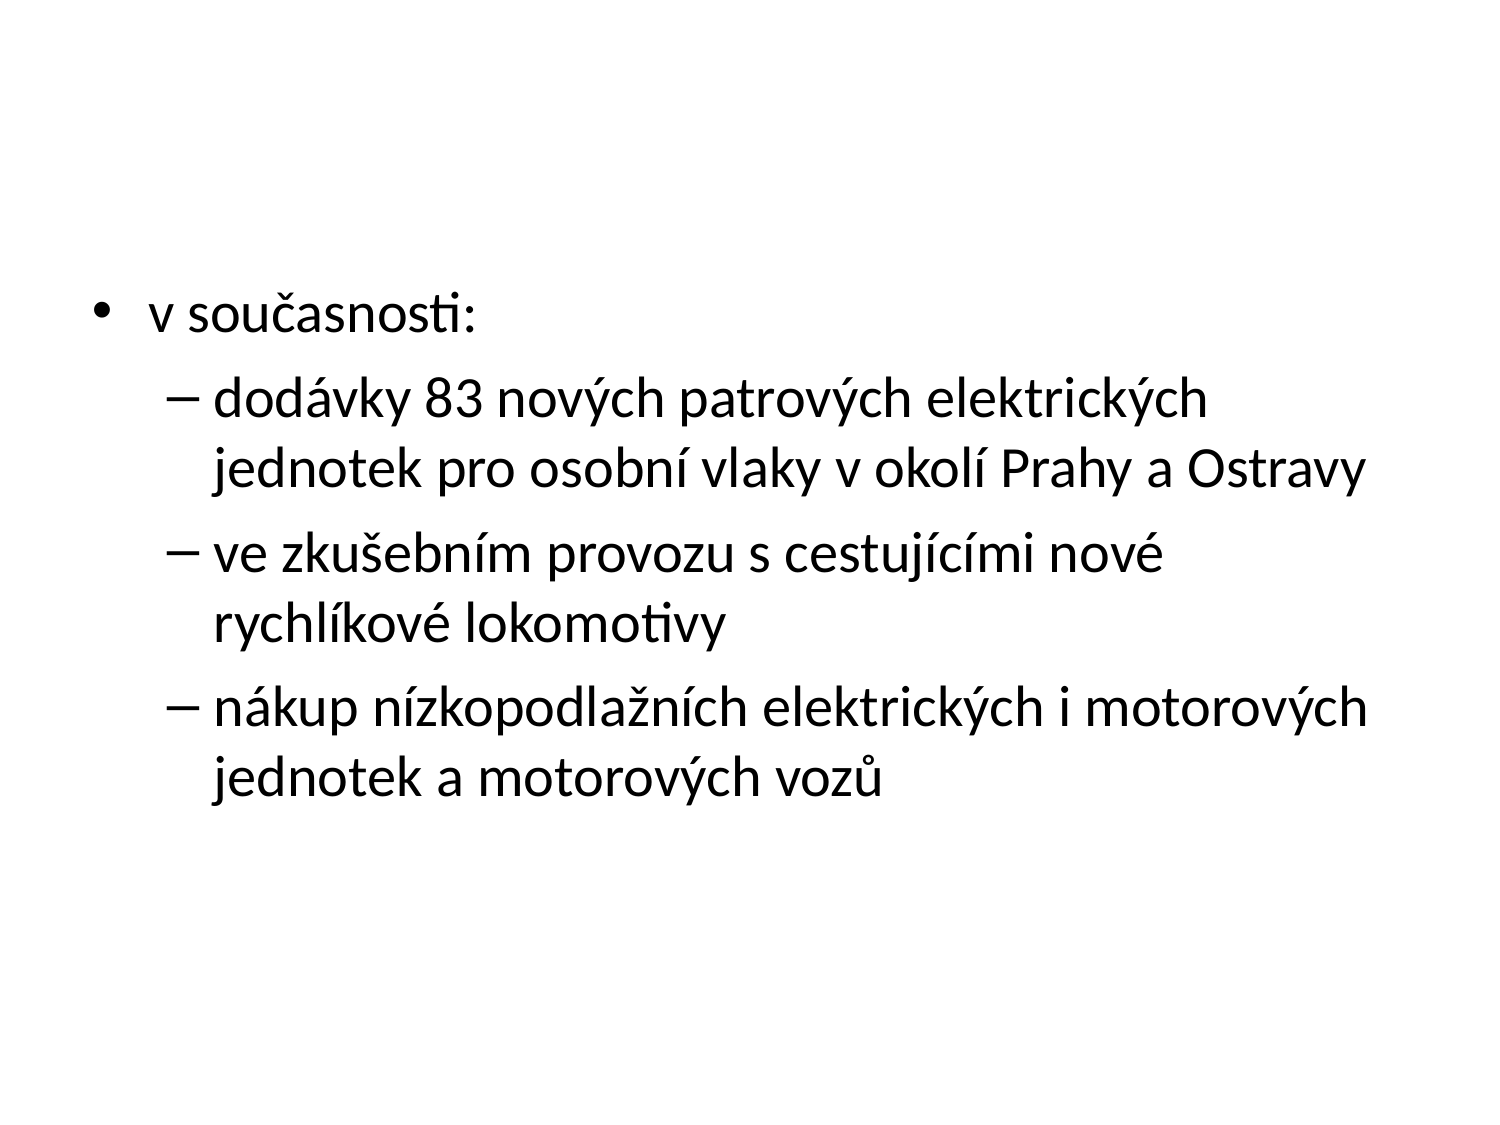

# v současnosti:
dodávky 83 nových patrových elektrických jednotek pro osobní vlaky v okolí Prahy a Ostravy
ve zkušebním provozu s cestujícími nové rychlíkové lokomotivy
nákup nízkopodlažních elektrických i motorových jednotek a motorových vozů